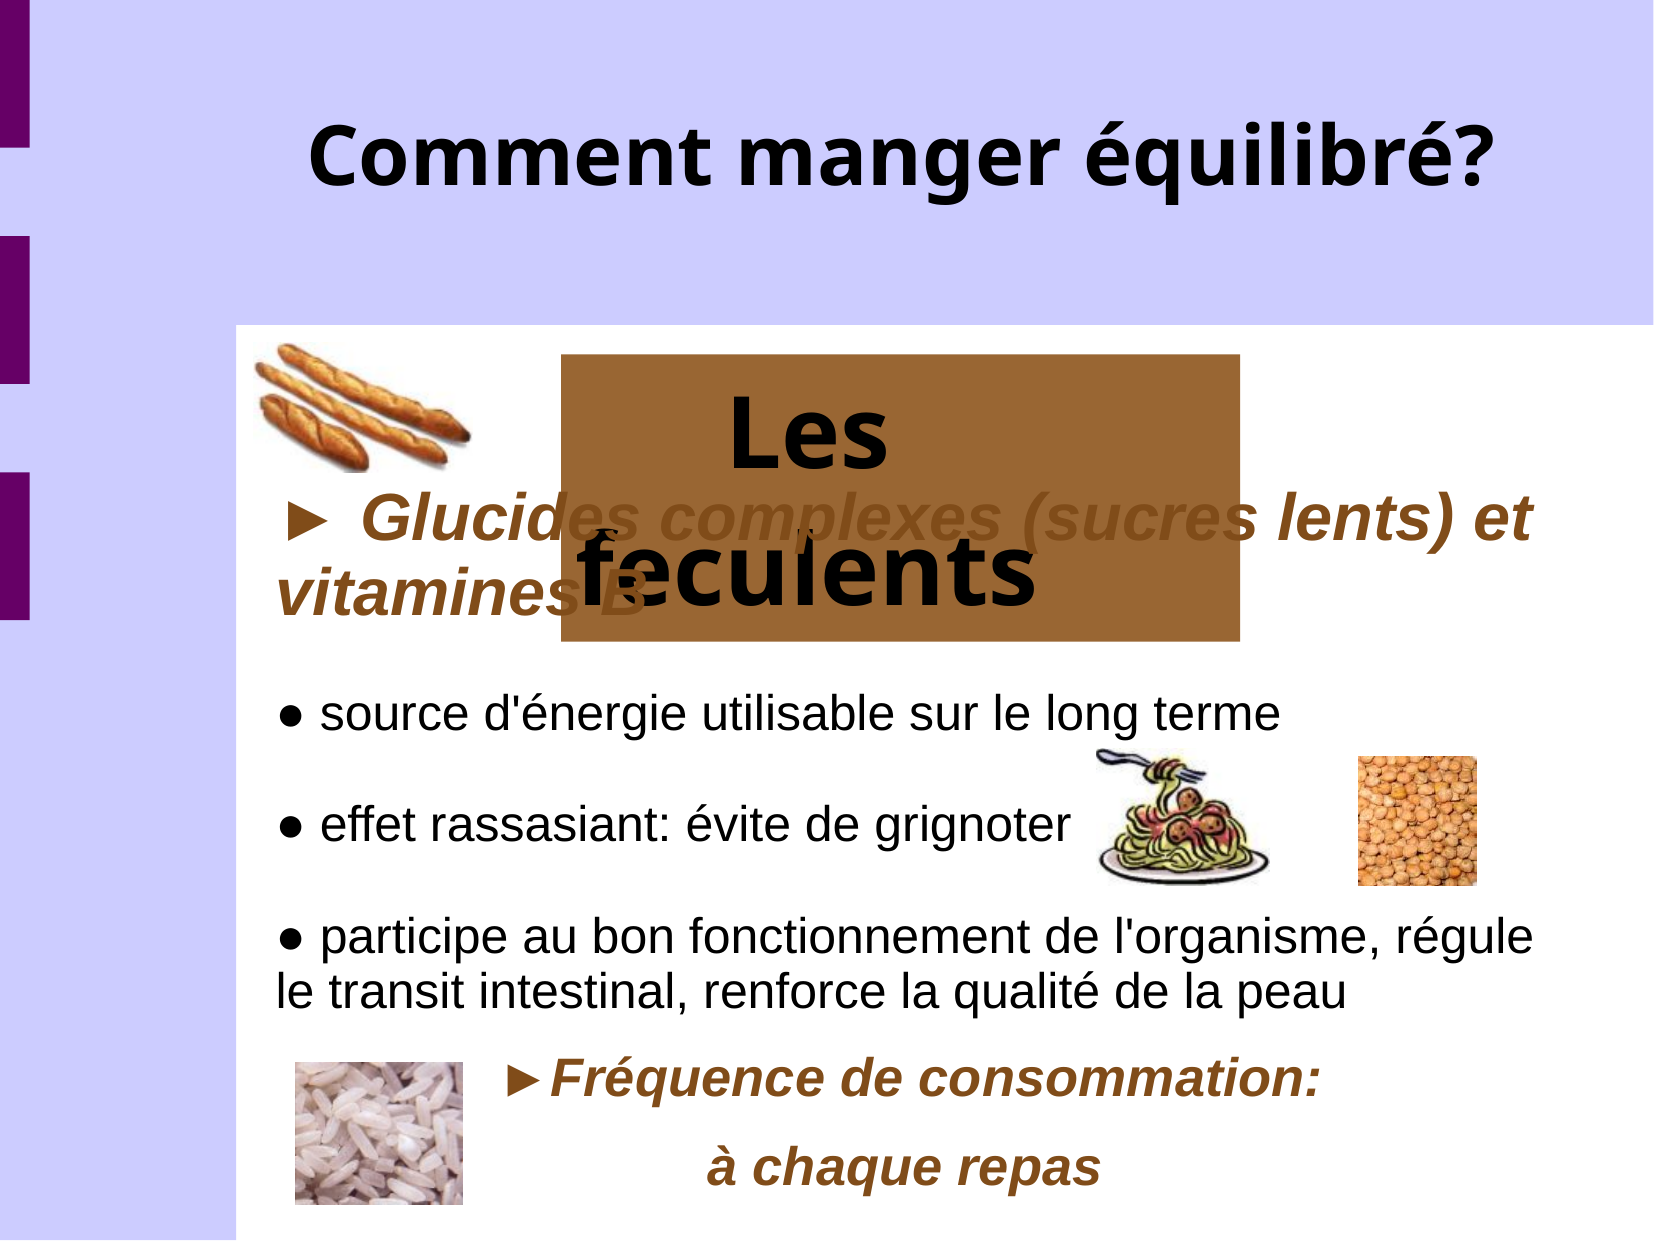

Comment manger équilibré?
Les feculents
► Glucides complexes (sucres lents) et
vitamines B
● source d'énergie utilisable sur le long terme
● effet rassasiant: évite de grignoter
● participe au bon fonctionnement de l'organisme, régule
le transit intestinal, renforce la qualité de la peau
			►Fréquence de consommation:
à chaque repas